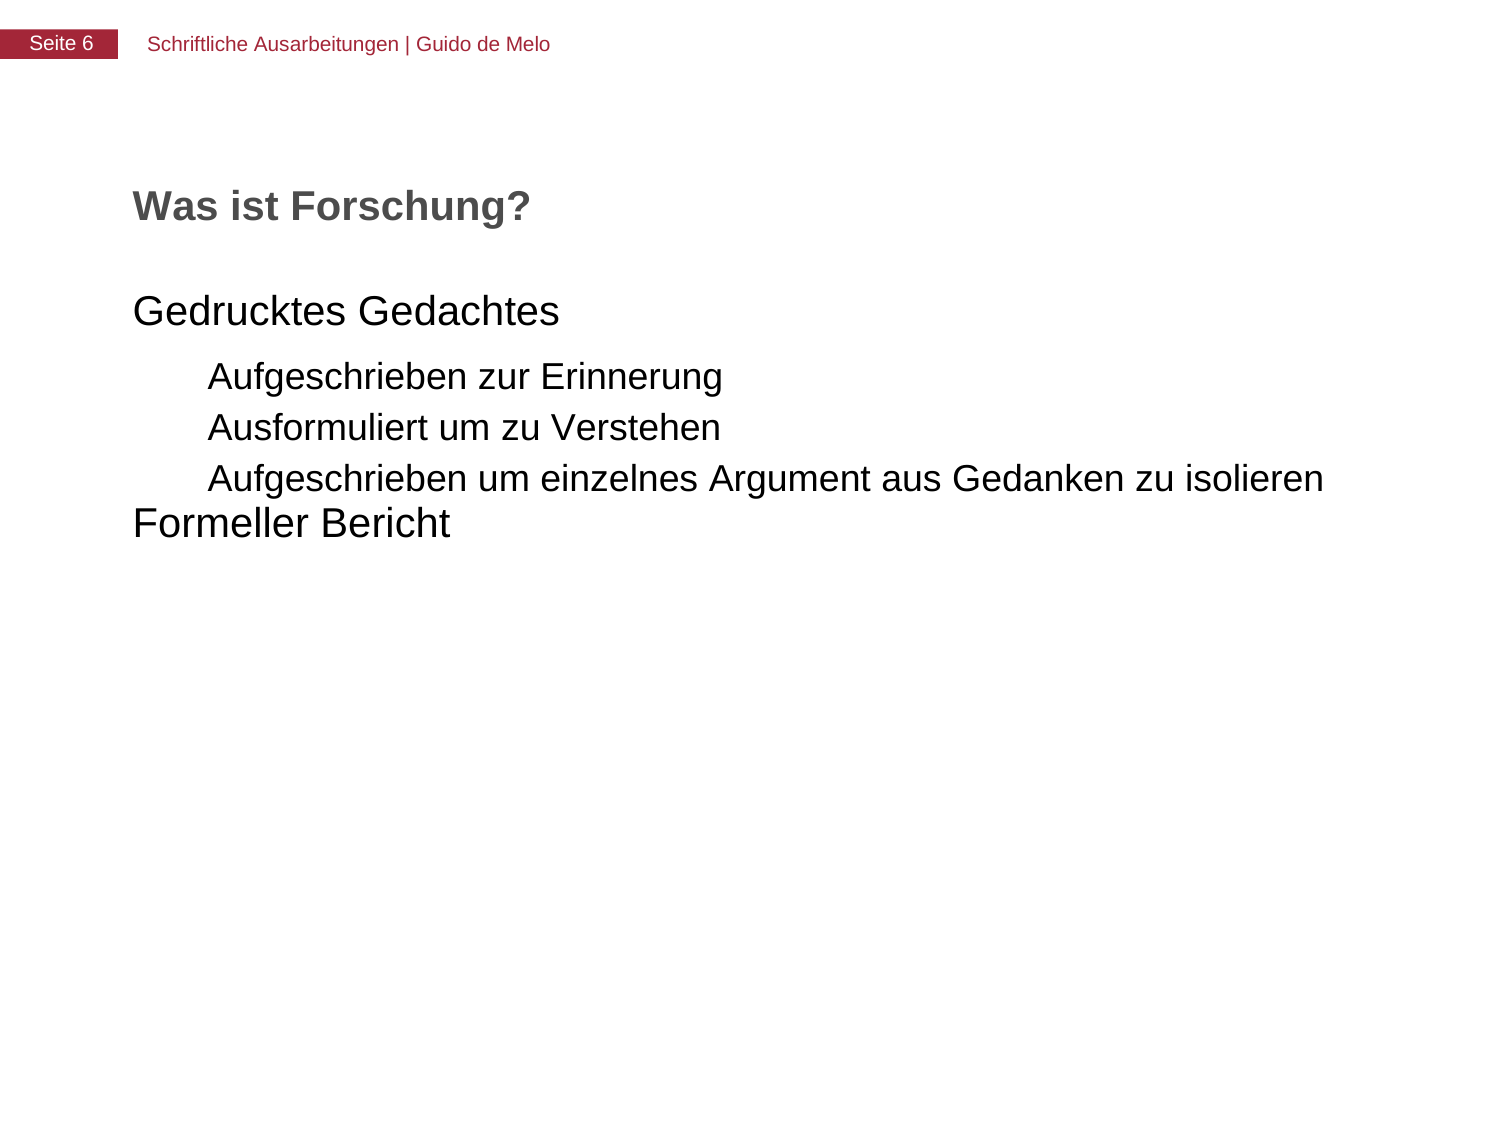

# Was ist Forschung?
Gedrucktes Gedachtes
Aufgeschrieben zur Erinnerung
Ausformuliert um zu Verstehen
Aufgeschrieben um einzelnes Argument aus Gedanken zu isolieren
Formeller Bericht